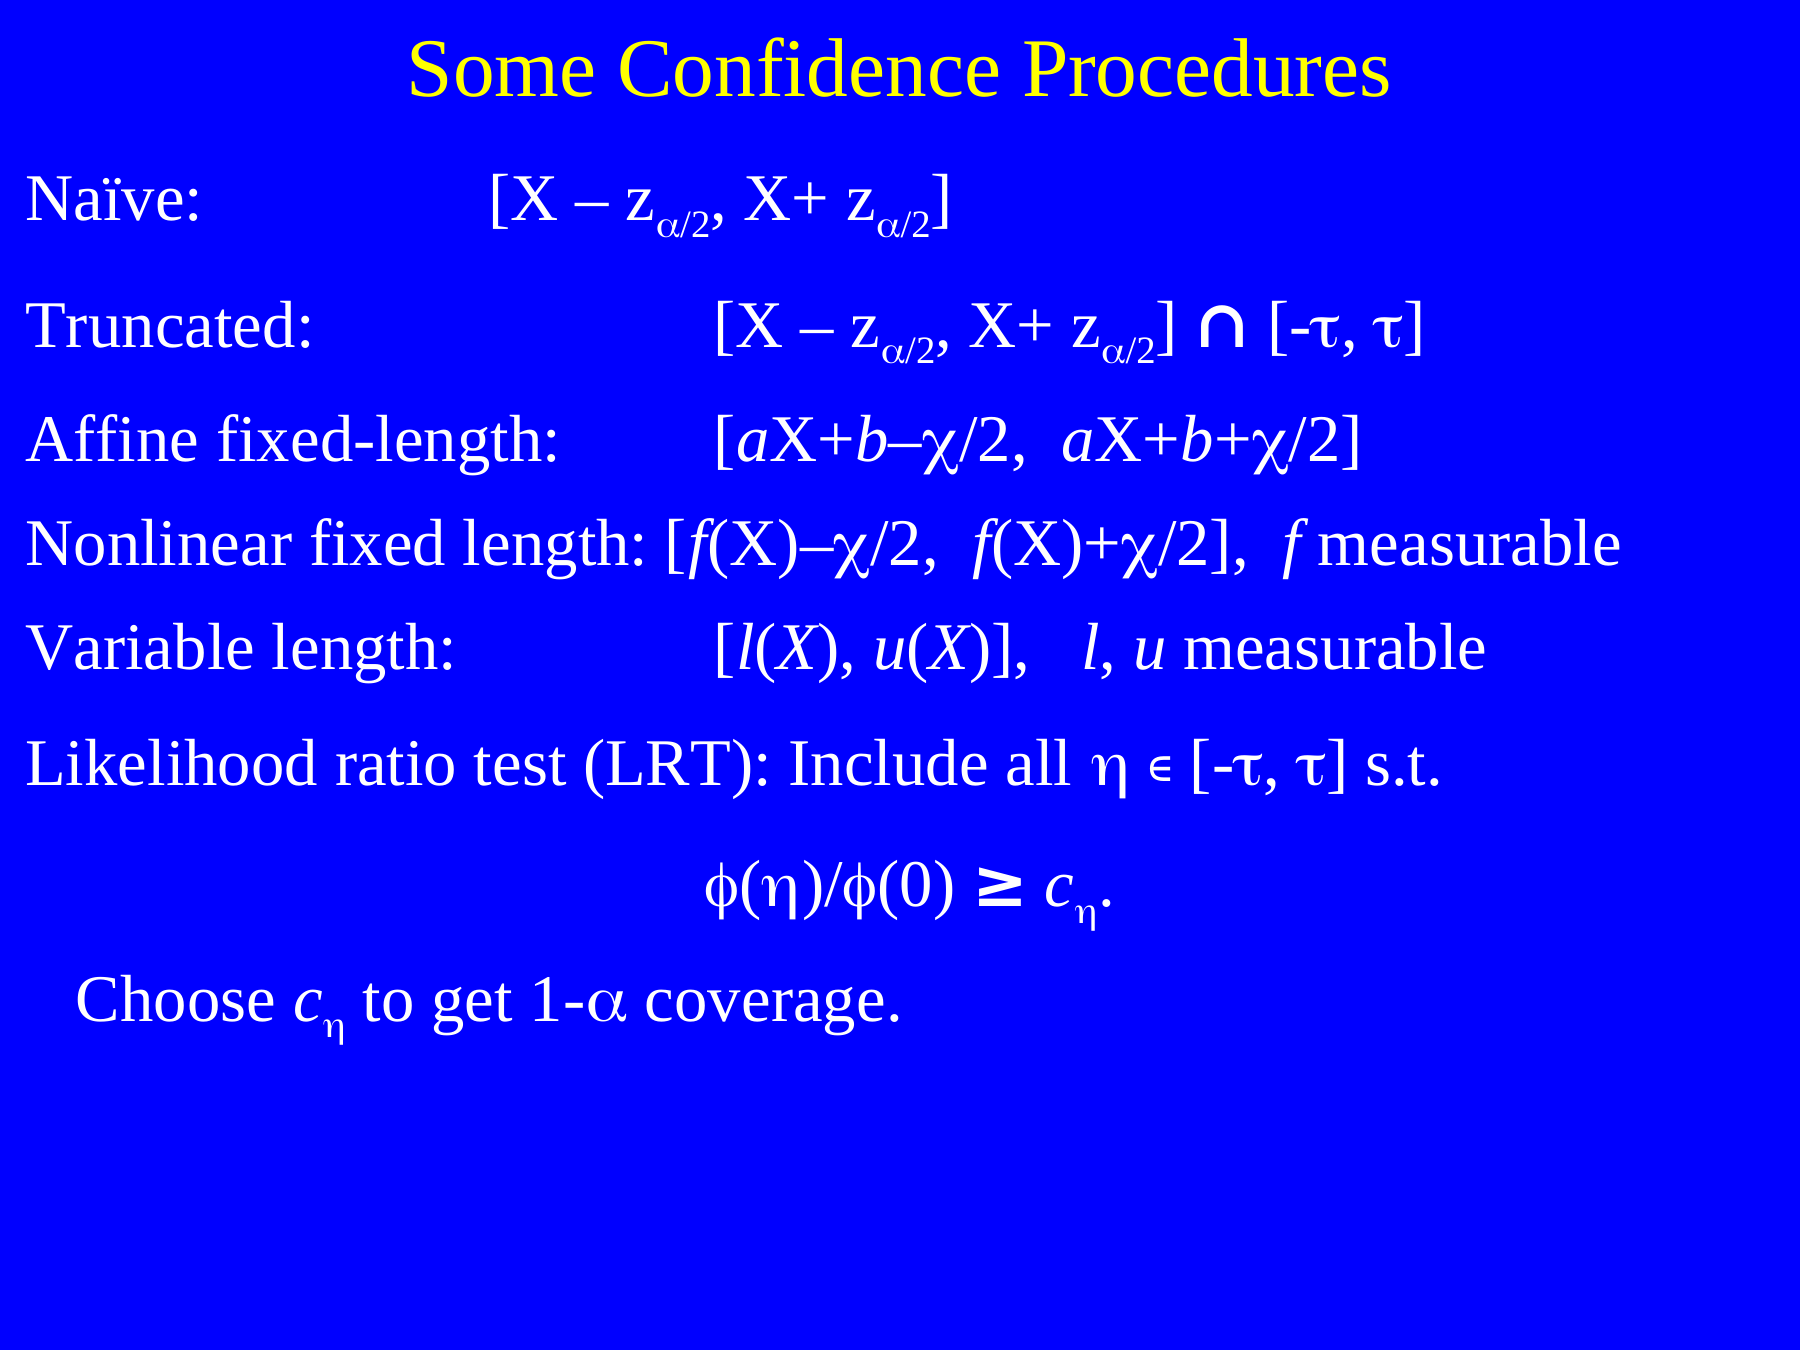

# Some Confidence Procedures
Naïve: 		 [X – z/2, X+ z/2]
Truncated: 		 [X – z/2, X+ z/2] ∩ [-, ]
Affine fixed-length: 	 [aX+b–/2, aX+b+/2]
Nonlinear fixed length: [f(X)–/2, f(X)+/2], f measurable
Variable length: 	 [l(X), u(X)], l, u measurable
Likelihood ratio test (LRT): Include all  ∊ [-, ] s.t.
 ()/(0) ≥ c.
 Choose c to get 1- coverage.